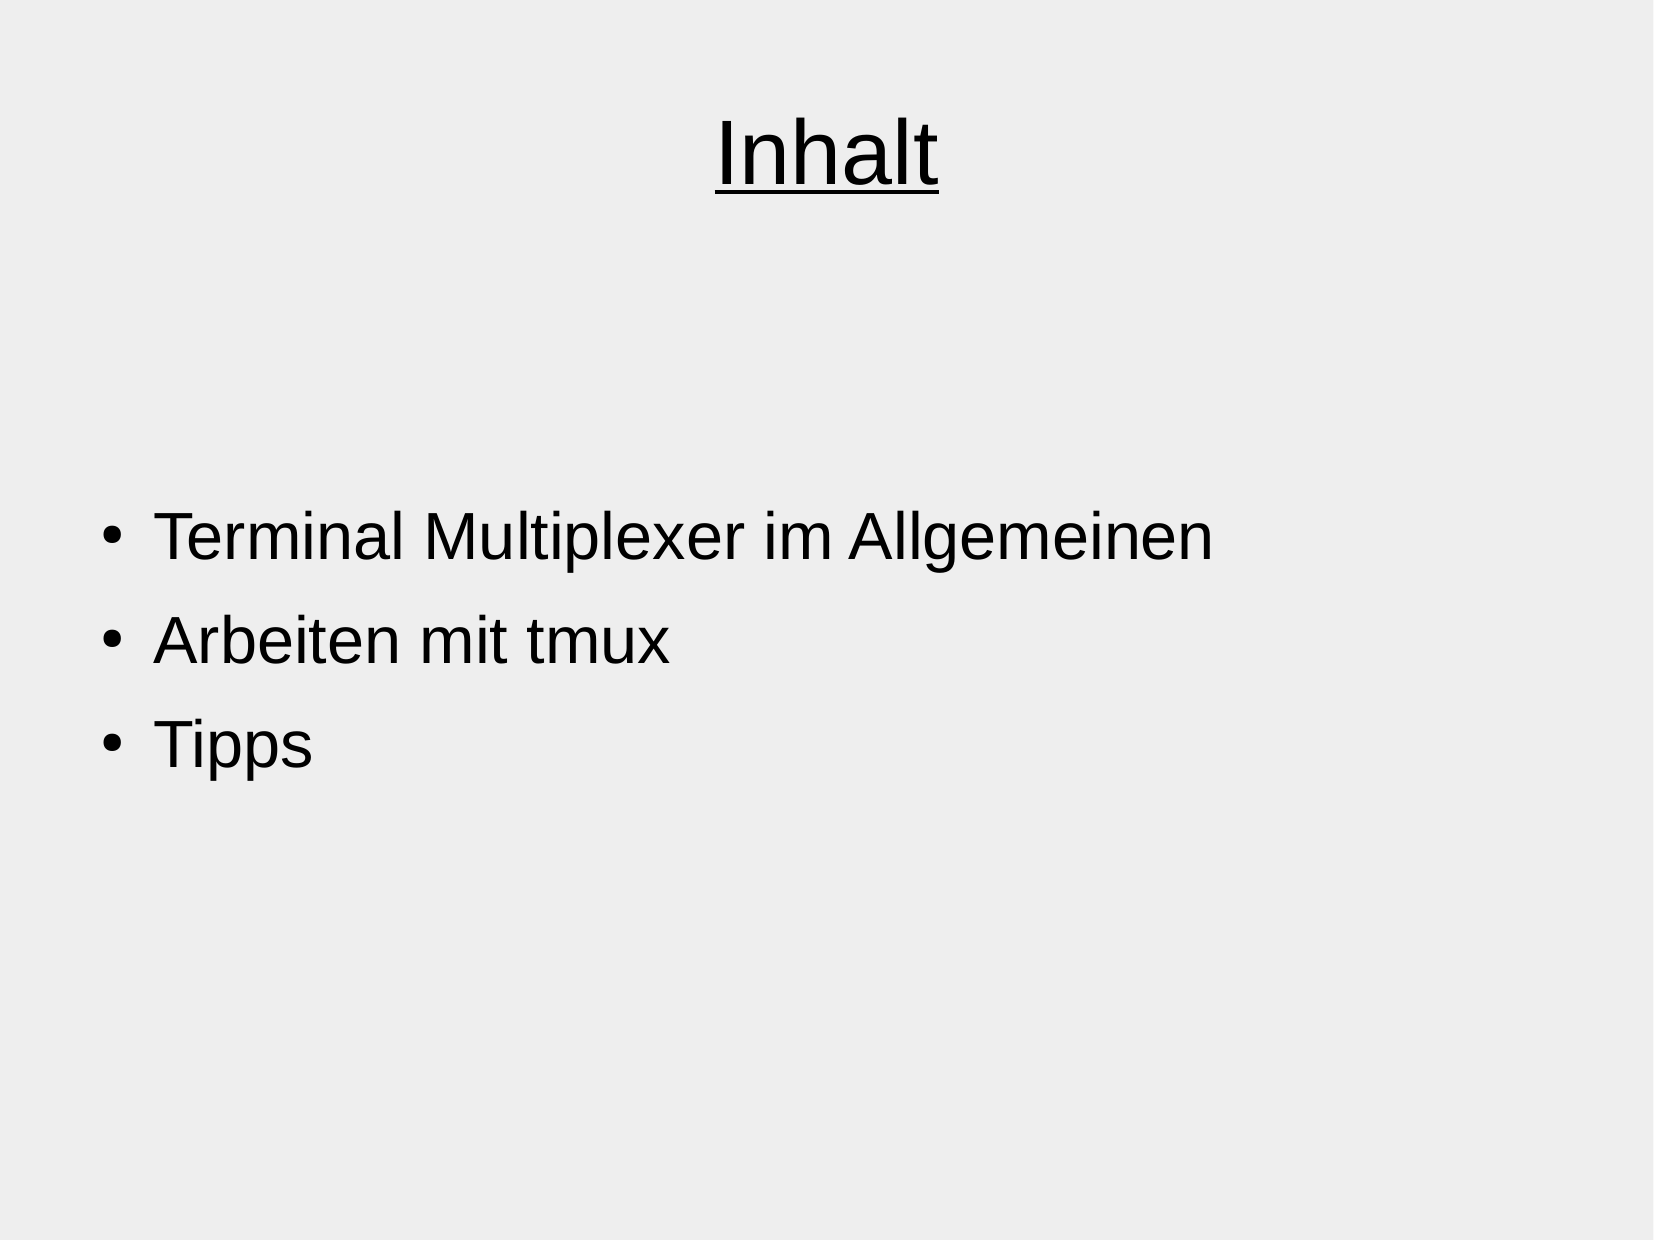

# Inhalt
Terminal Multiplexer im Allgemeinen
Arbeiten mit tmux
Tipps